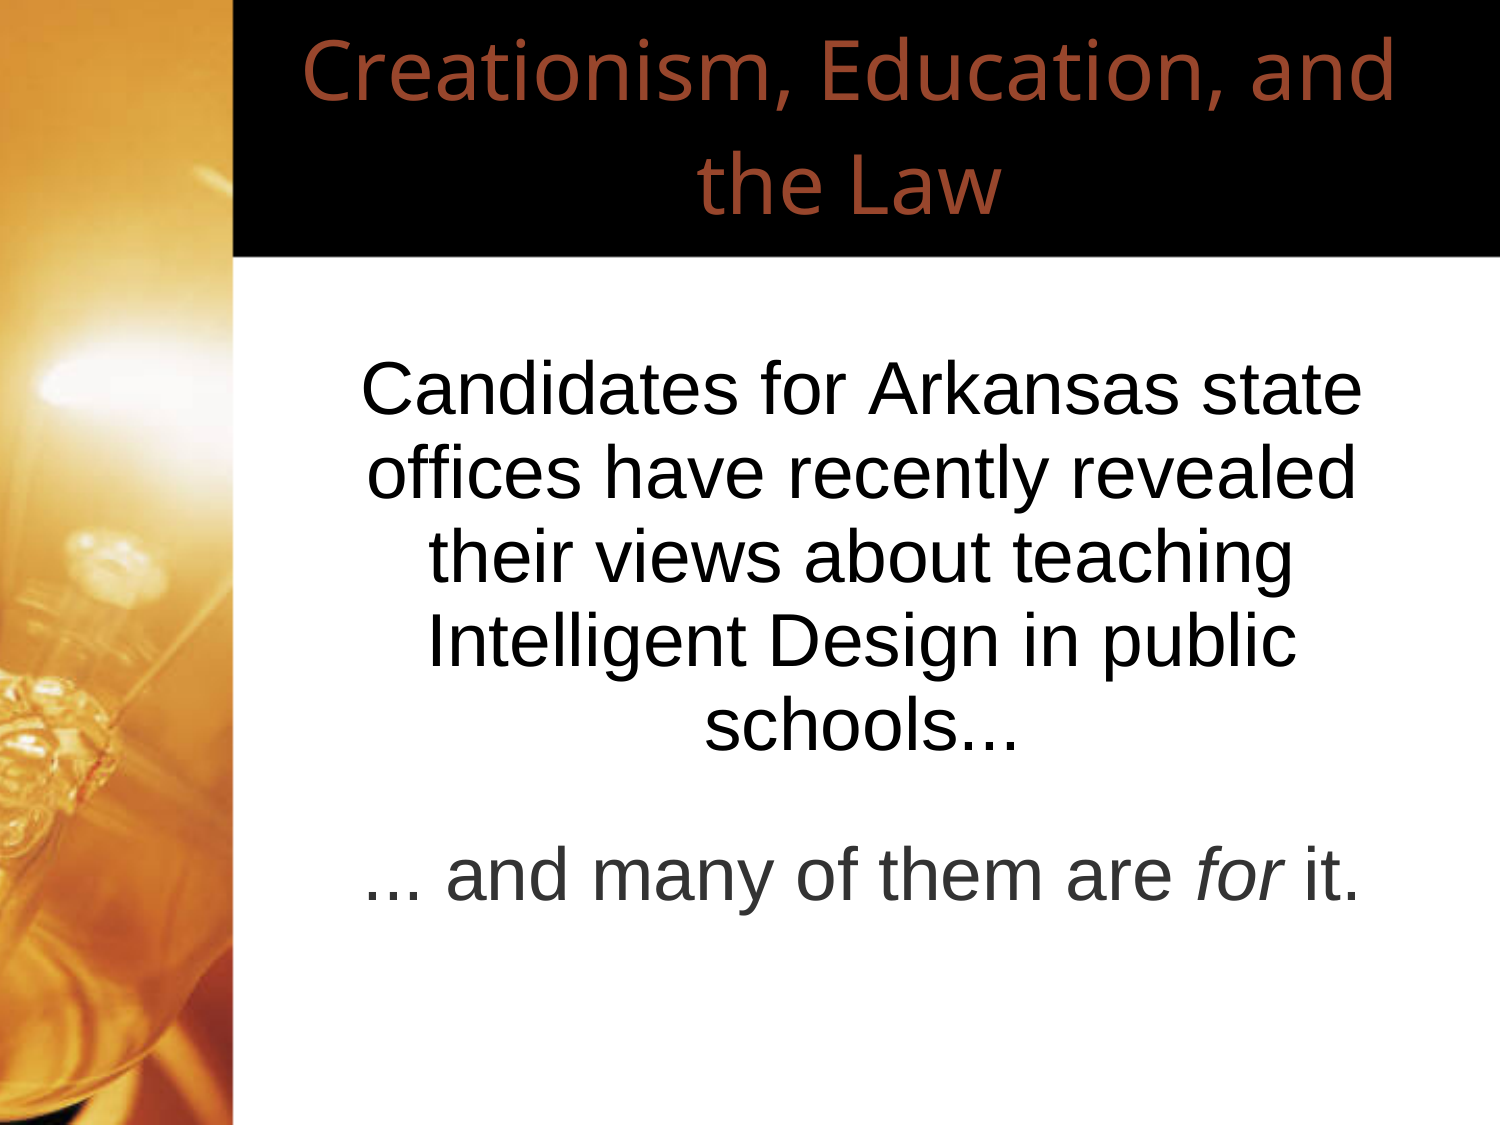

# Creationism, Education, and the Law
Candidates for Arkansas state offices have recently revealed their views about teaching Intelligent Design in public schools...
... and many of them are for it.